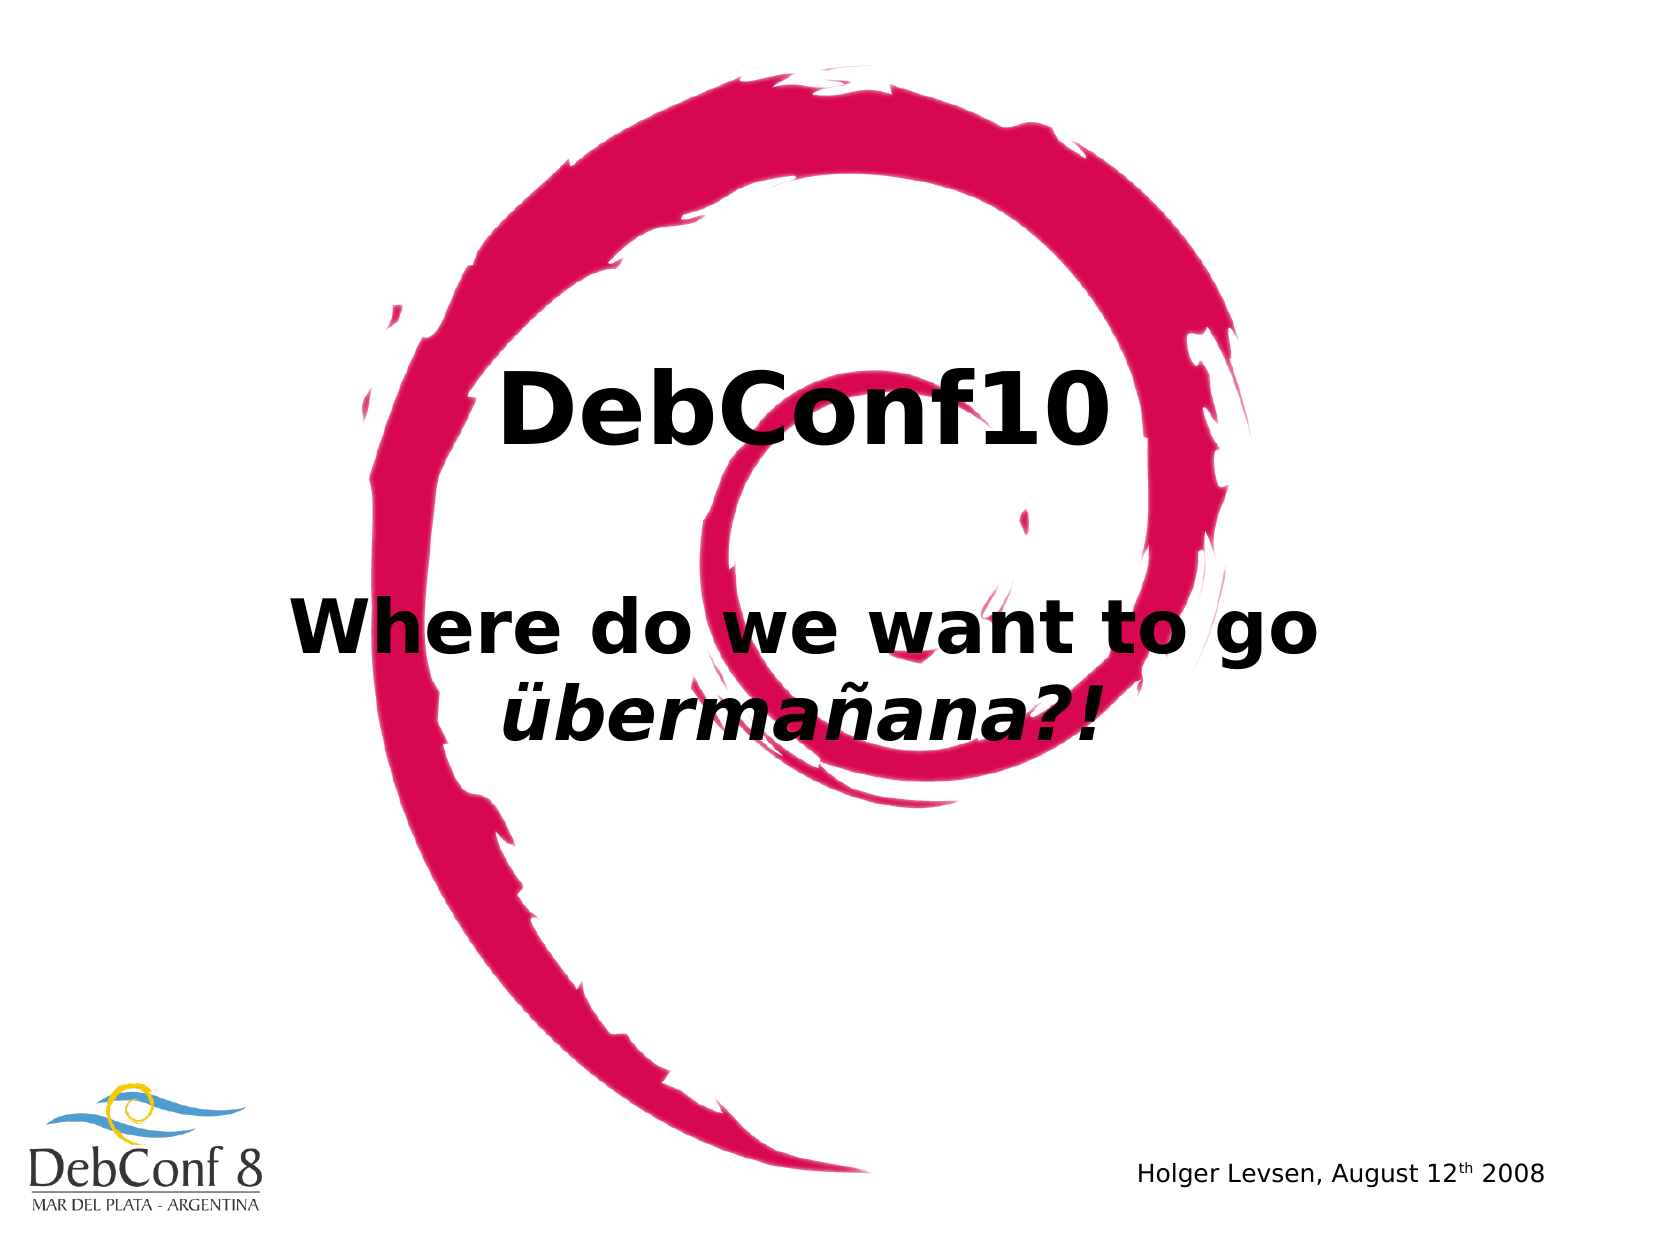

DebConf10
Where do we want to go übermañana?!
Holger Levsen, August 12th 2008